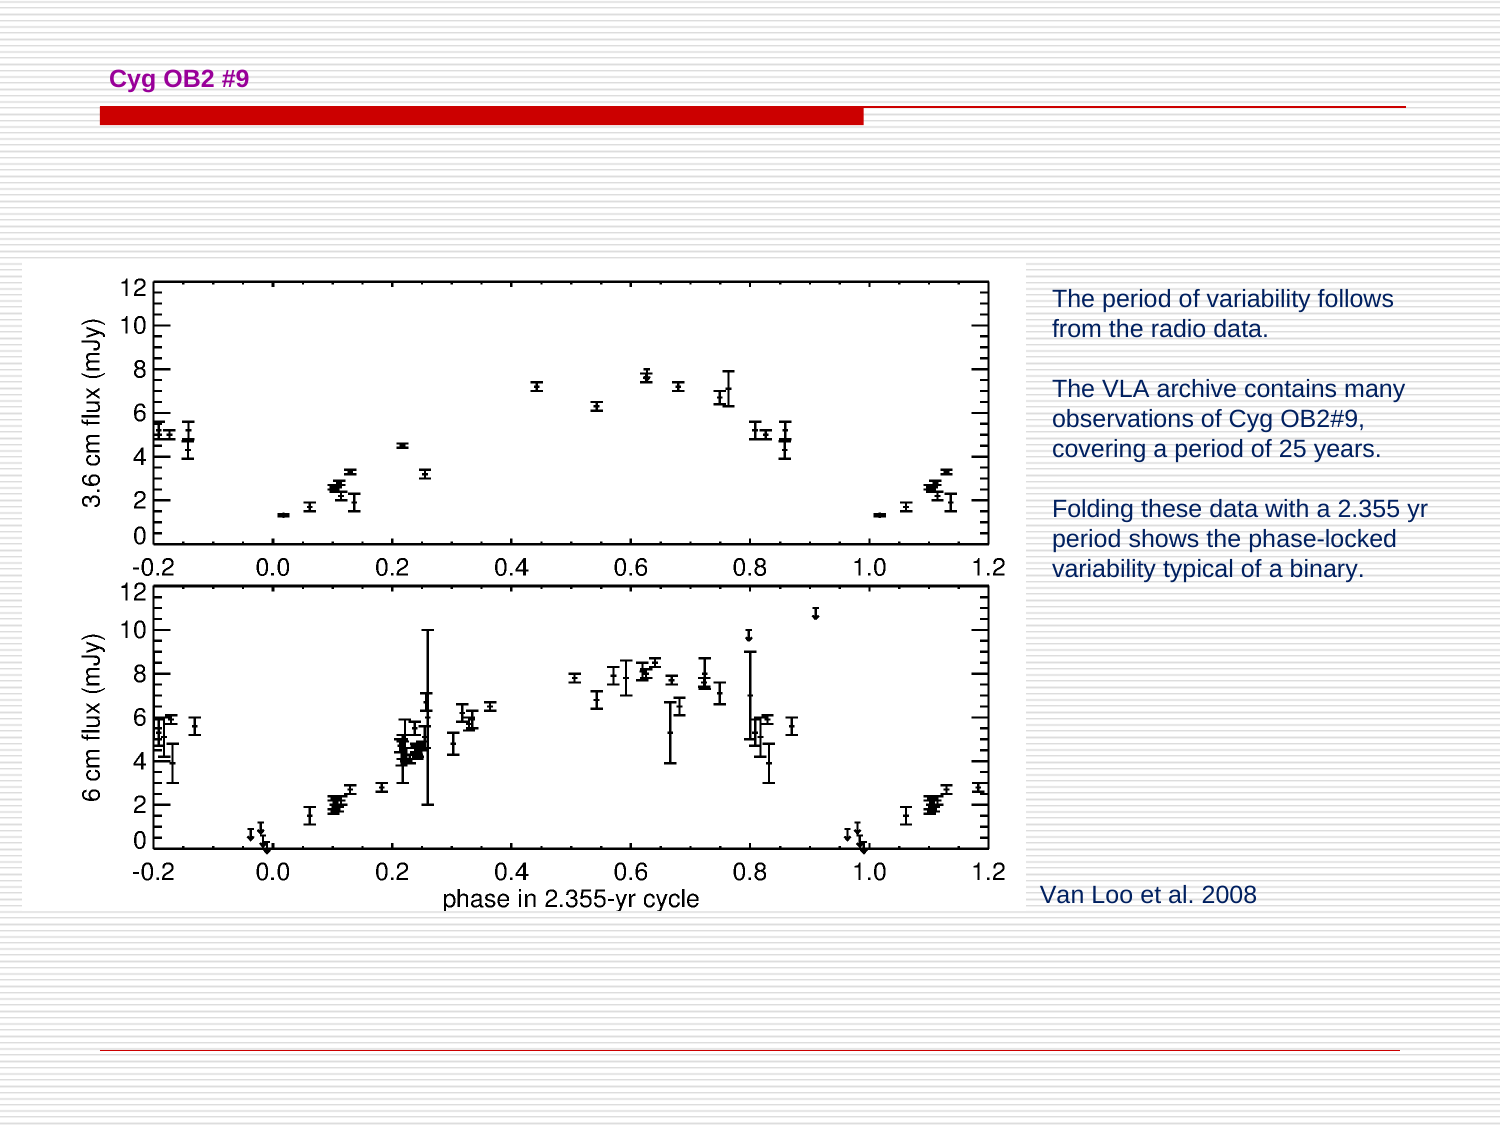

# Cyg OB2 #9
The period of variability follows from the radio data.
The VLA archive contains many observations of Cyg OB2#9, covering a period of 25 years.
Folding these data with a 2.355 yr period shows the phase-locked variability typical of a binary.
Van Loo et al. 2008